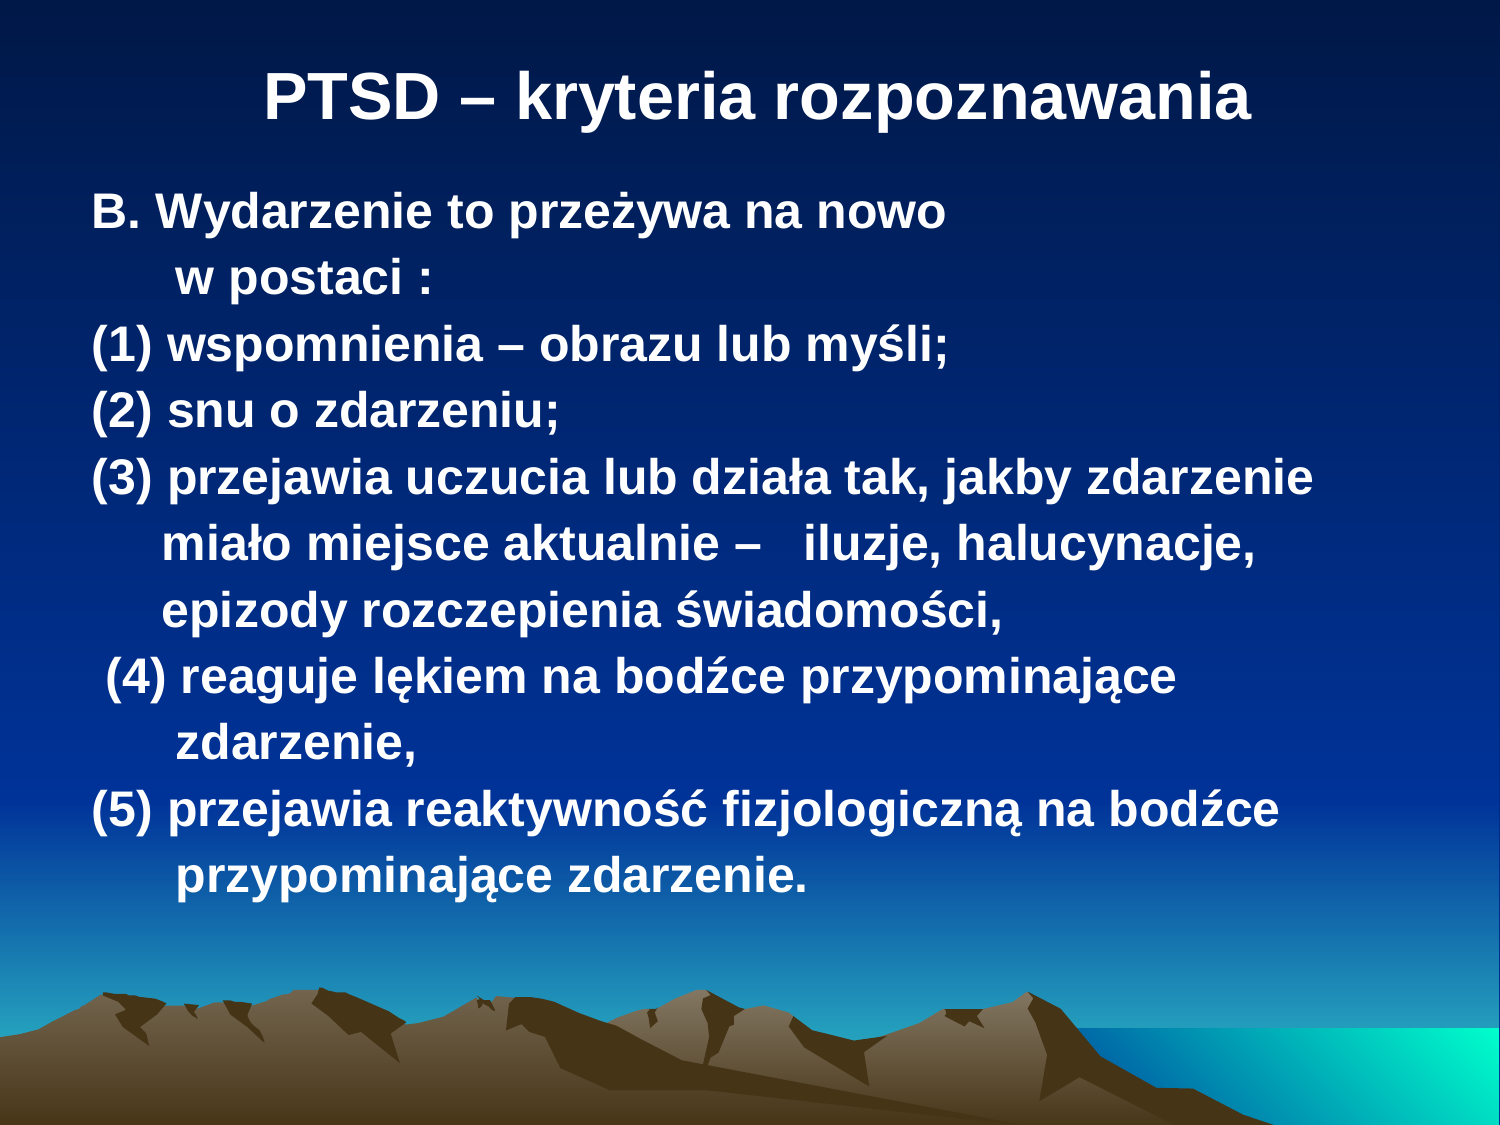

PTSD – kryteria rozpoznawania
B. Wydarzenie to przeżywa na nowo
 w postaci :
(1) wspomnienia – obrazu lub myśli;
(2) snu o zdarzeniu;
(3) przejawia uczucia lub działa tak, jakby zdarzenie
 miało miejsce aktualnie – iluzje, halucynacje,
 epizody rozczepienia świadomości,
 (4) reaguje lękiem na bodźce przypominające
 zdarzenie,
(5) przejawia reaktywność fizjologiczną na bodźce
 przypominające zdarzenie.